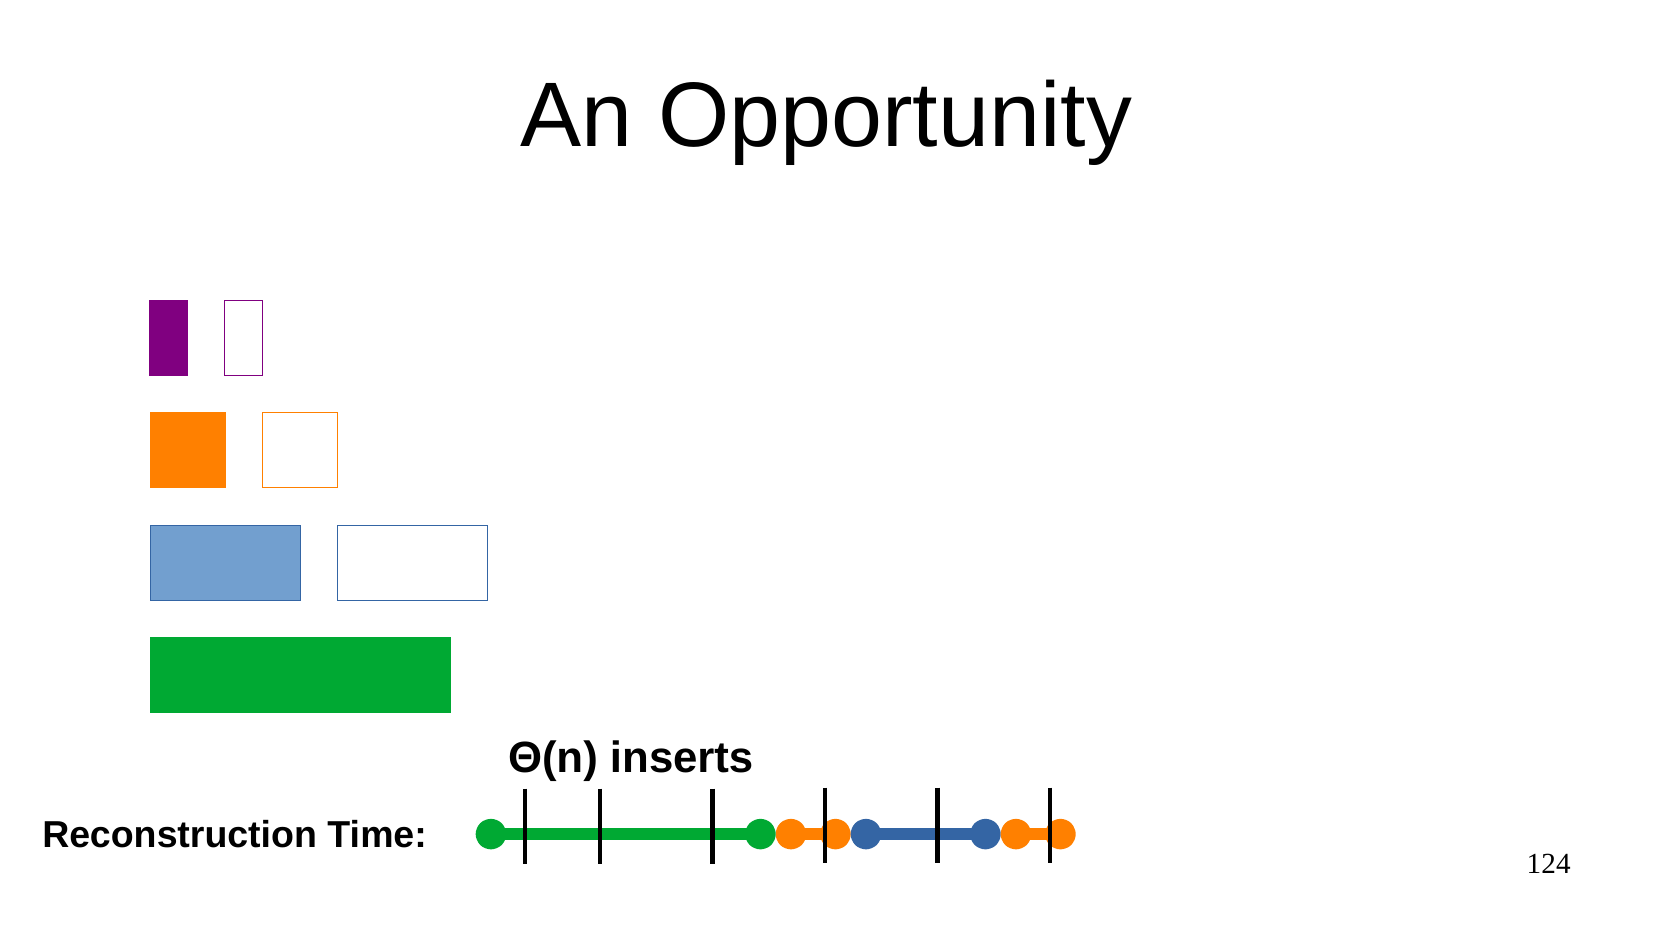

# An Opportunity
Θ(n) inserts
Reconstruction Time:
124